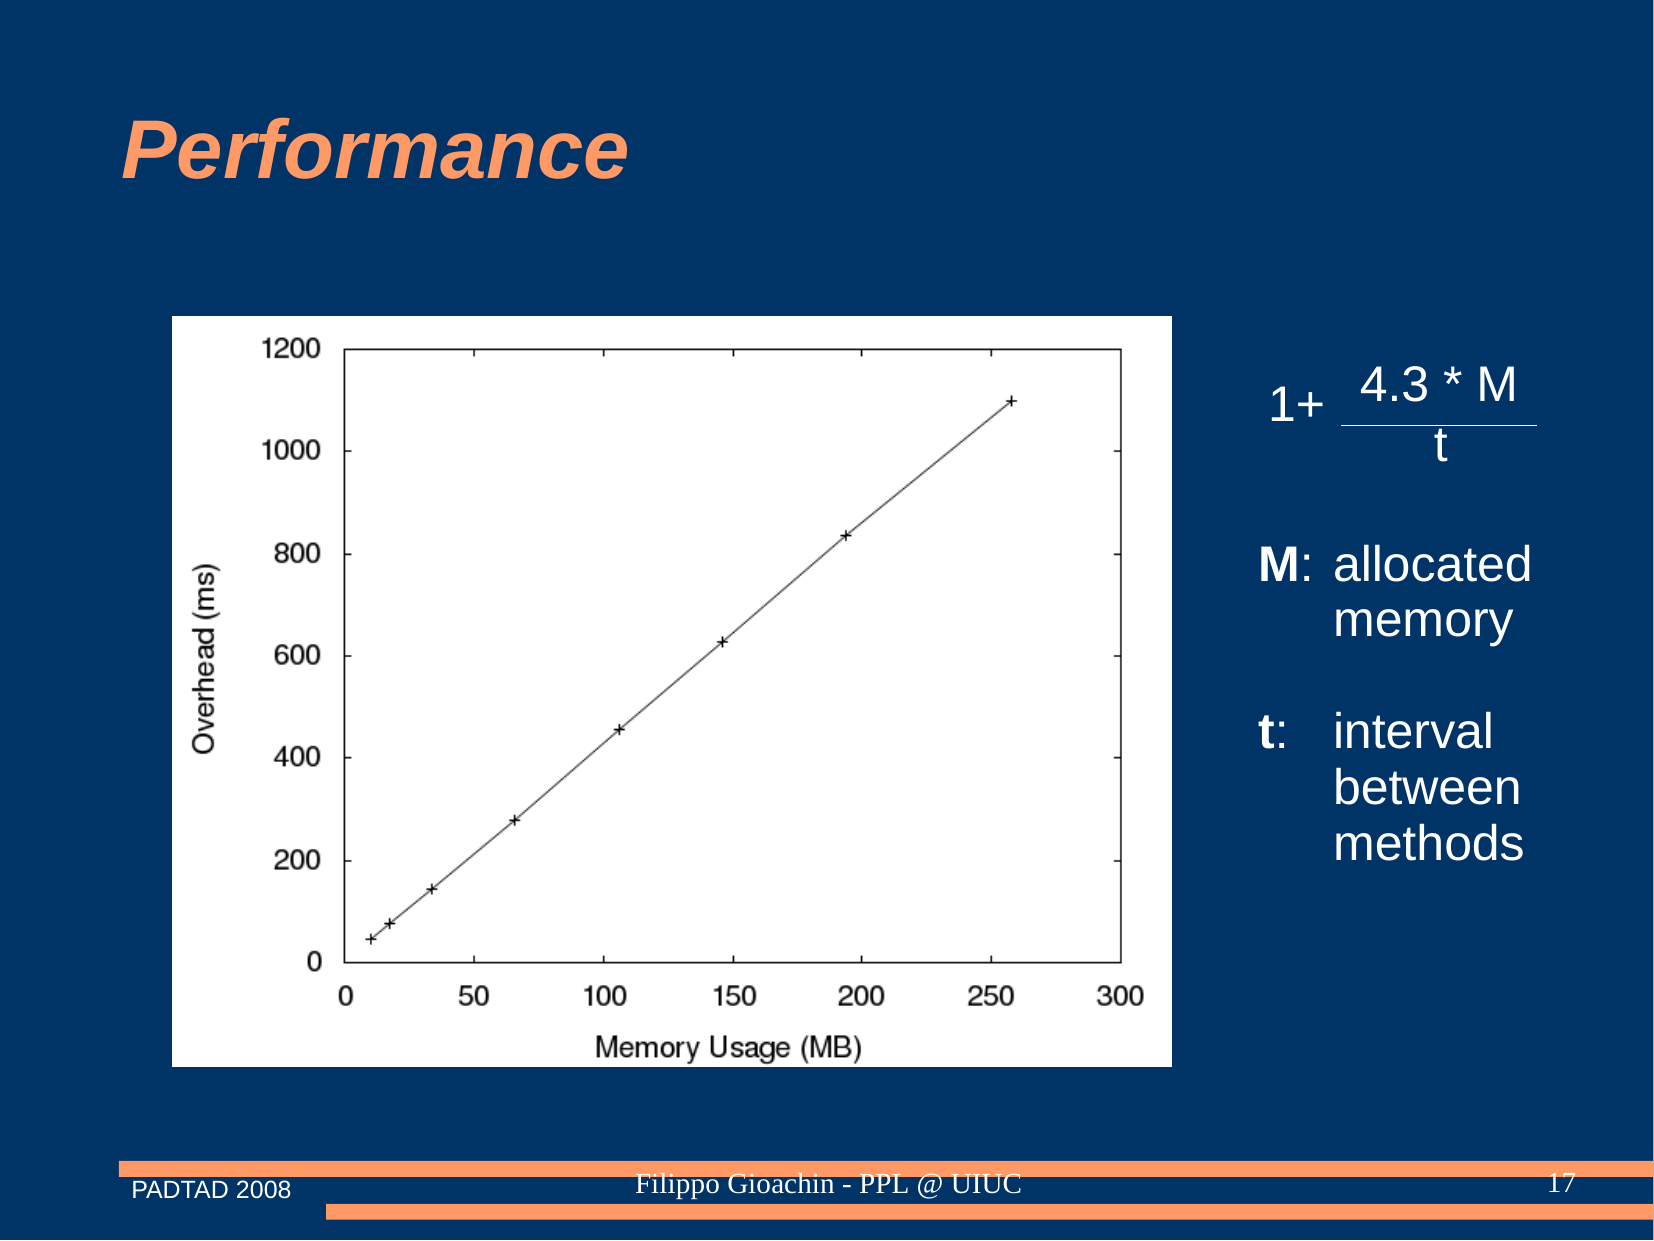

# Performance
4.3 * M
1+
t
M:	allocated
	memory
t:	interval
	between
	methods
17
Filippo Gioachin - PPL @ UIUC